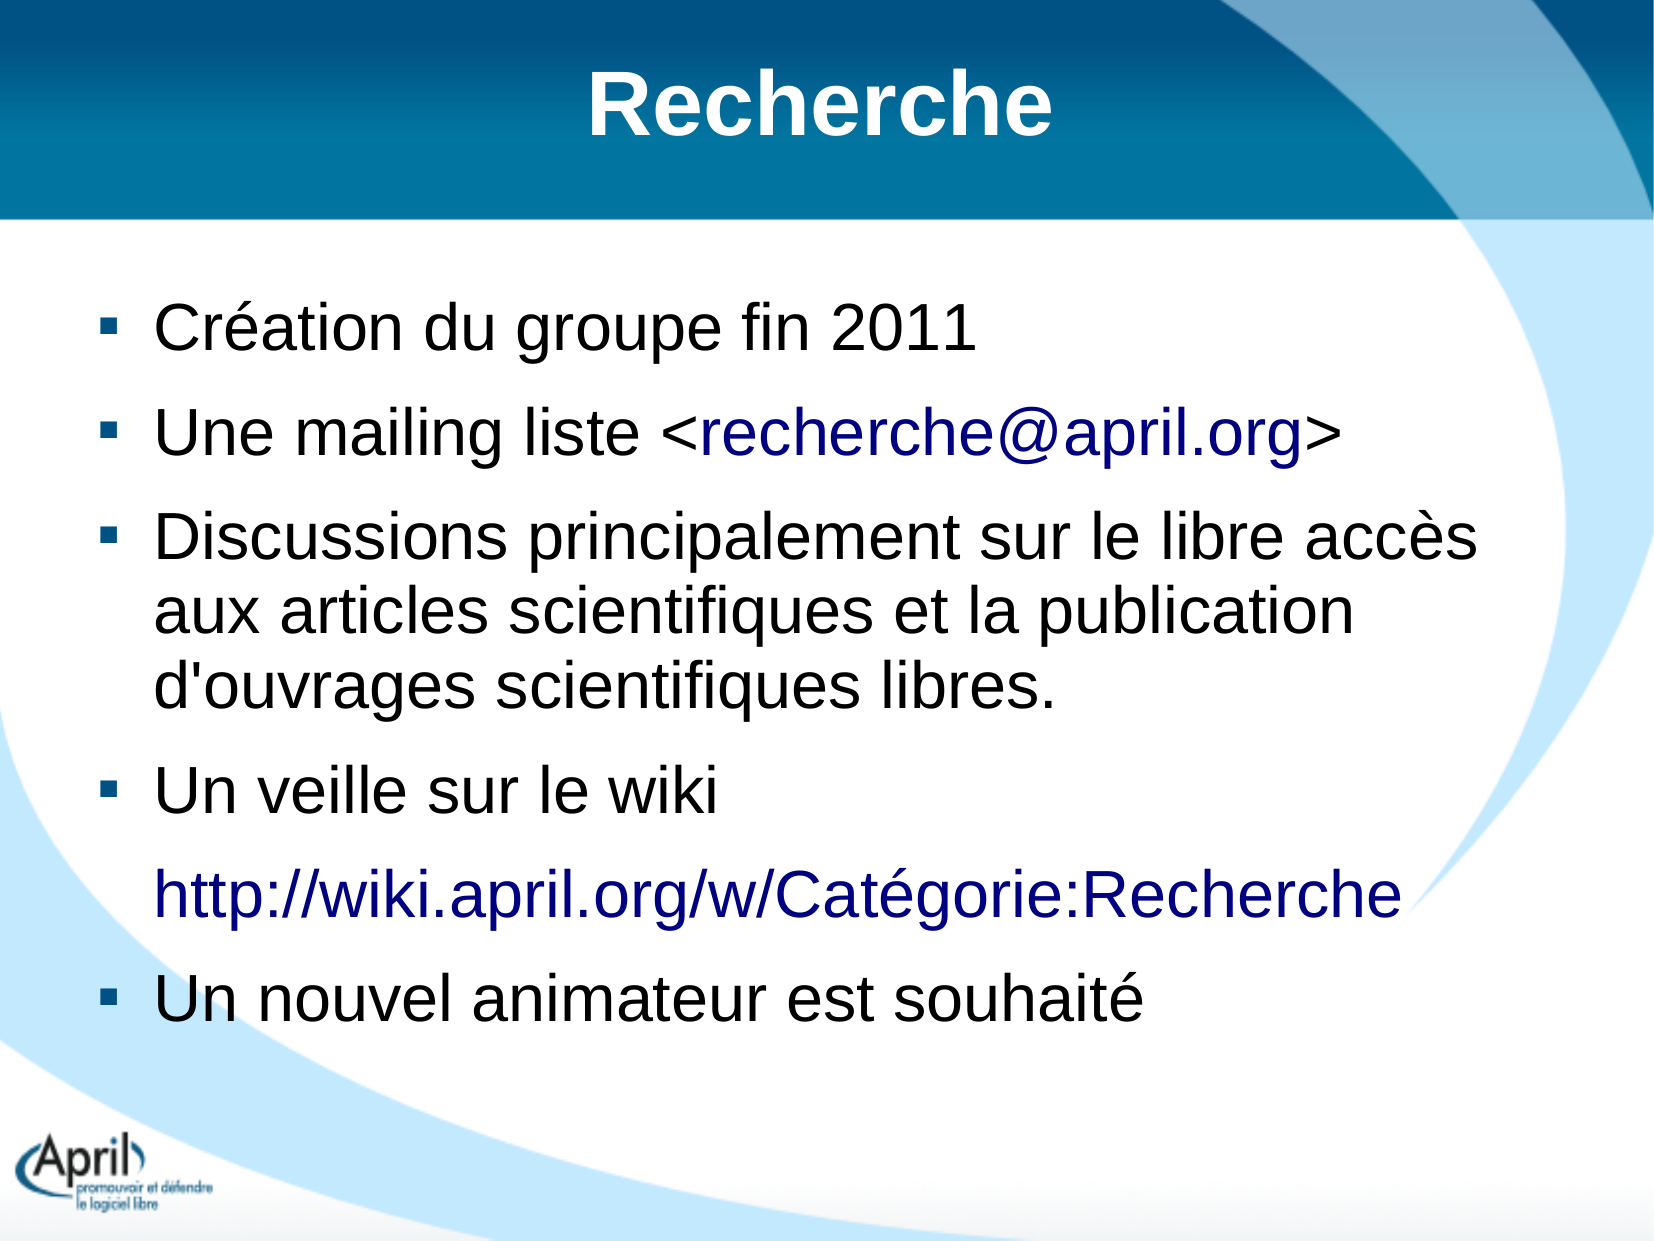

# Recherche
Création du groupe fin 2011
Une mailing liste <recherche@april.org>
Discussions principalement sur le libre accès aux articles scientifiques et la publication d'ouvrages scientifiques libres.
Un veille sur le wiki
http://wiki.april.org/w/Catégorie:Recherche
Un nouvel animateur est souhaité